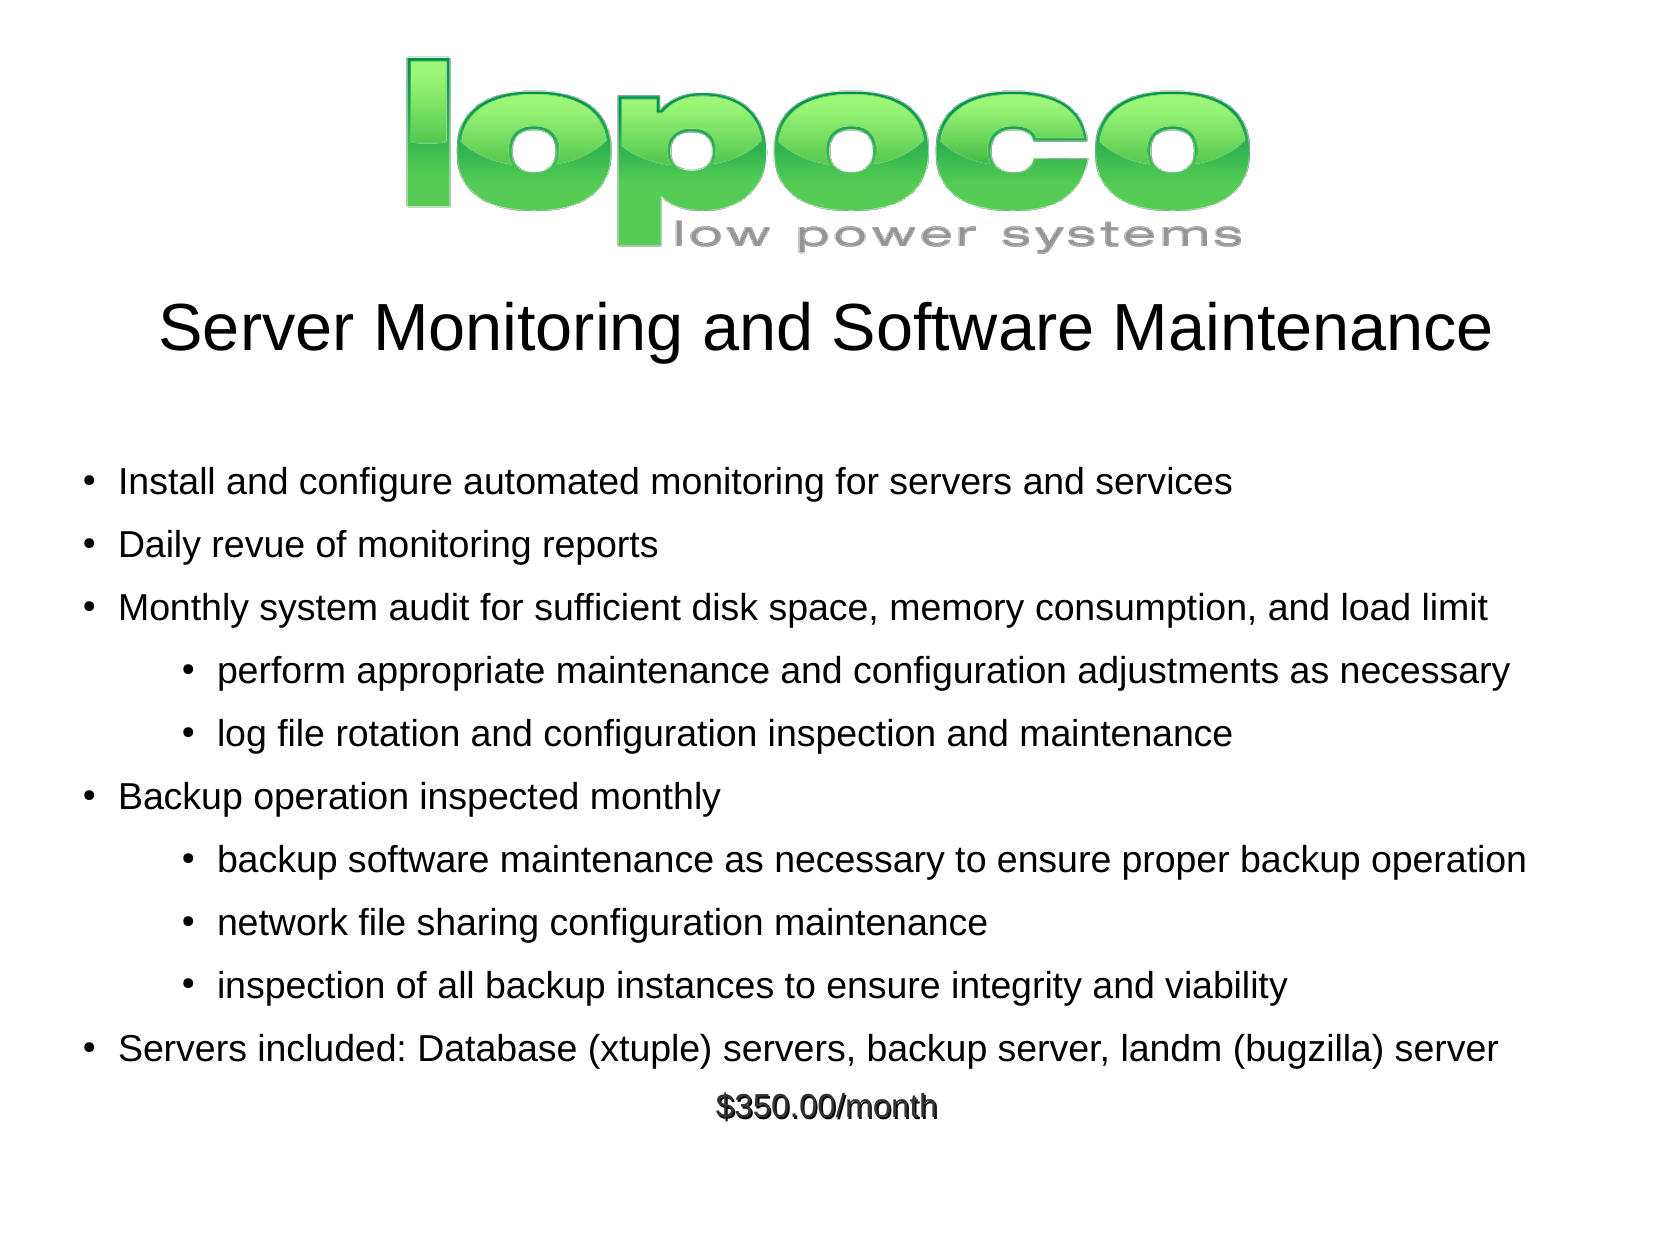

# Server Monitoring and Software Maintenance
Install and configure automated monitoring for servers and services
Daily revue of monitoring reports
Monthly system audit for sufficient disk space, memory consumption, and load limit
perform appropriate maintenance and configuration adjustments as necessary
log file rotation and configuration inspection and maintenance
Backup operation inspected monthly
backup software maintenance as necessary to ensure proper backup operation
network file sharing configuration maintenance
inspection of all backup instances to ensure integrity and viability
Servers included: Database (xtuple) servers, backup server, landm (bugzilla) server
$350.00/month